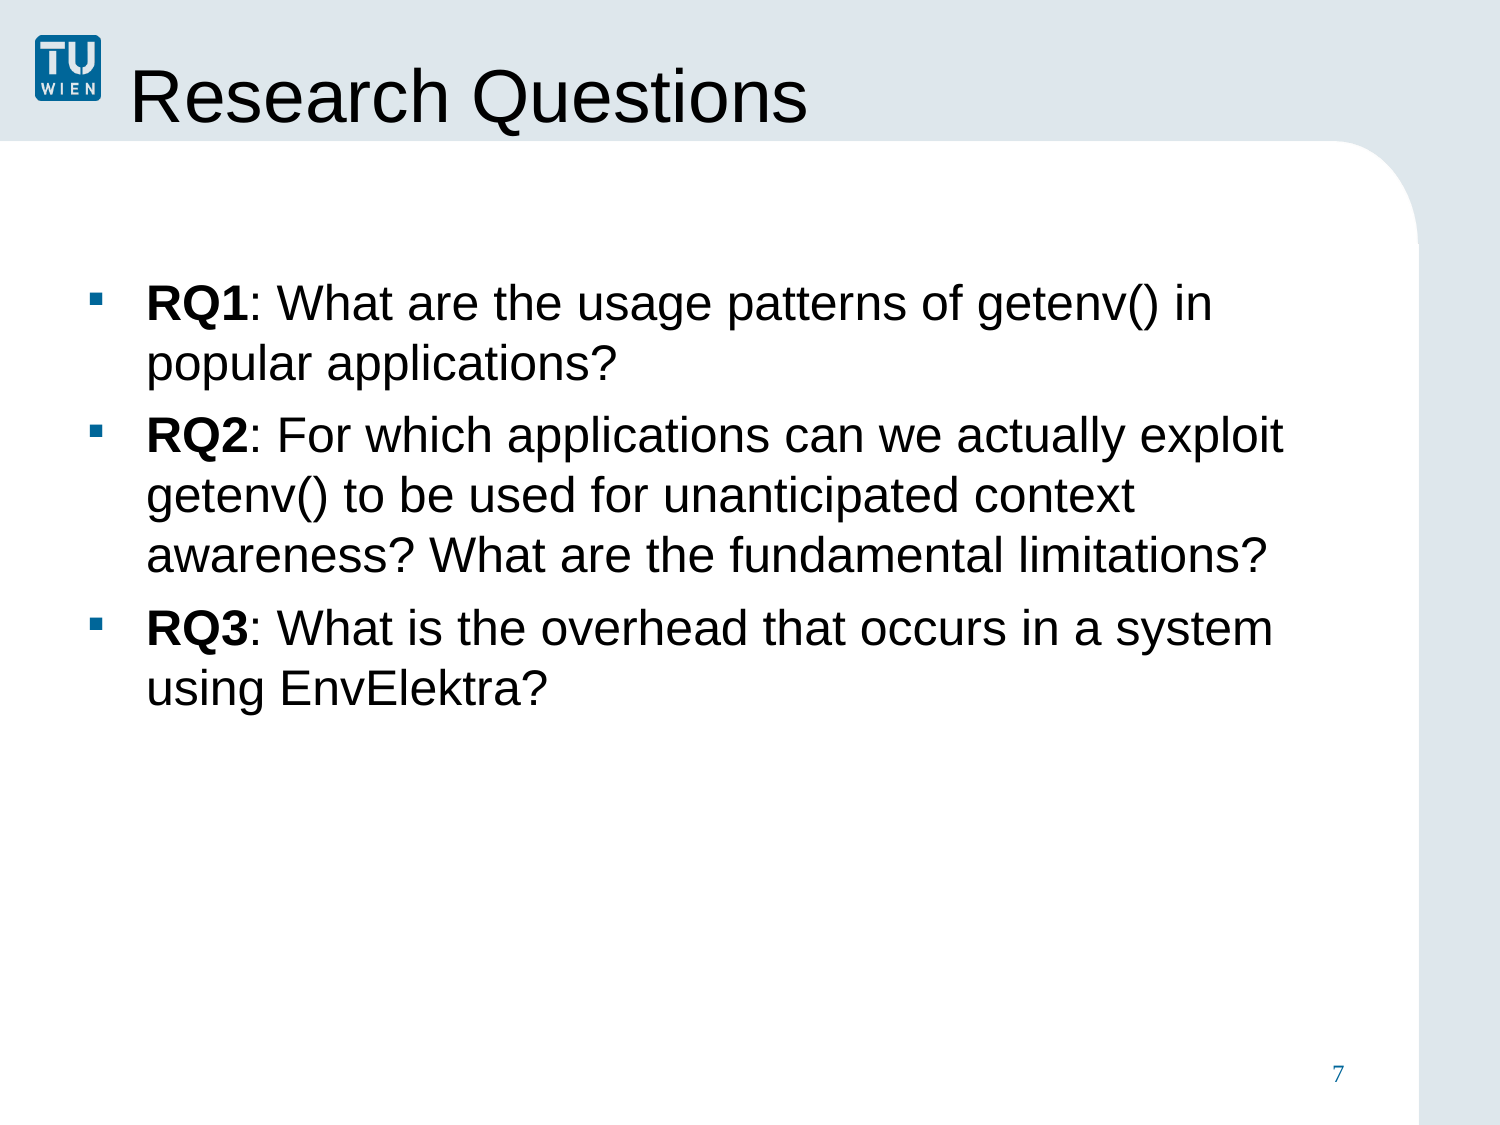

# Research Questions
RQ1: What are the usage patterns of getenv() in
popular applications?
RQ2: For which applications can we actually exploit getenv() to be used for unanticipated context awareness? What are the fundamental limitations?
RQ3: What is the overhead that occurs in a system
using EnvElektra?
7